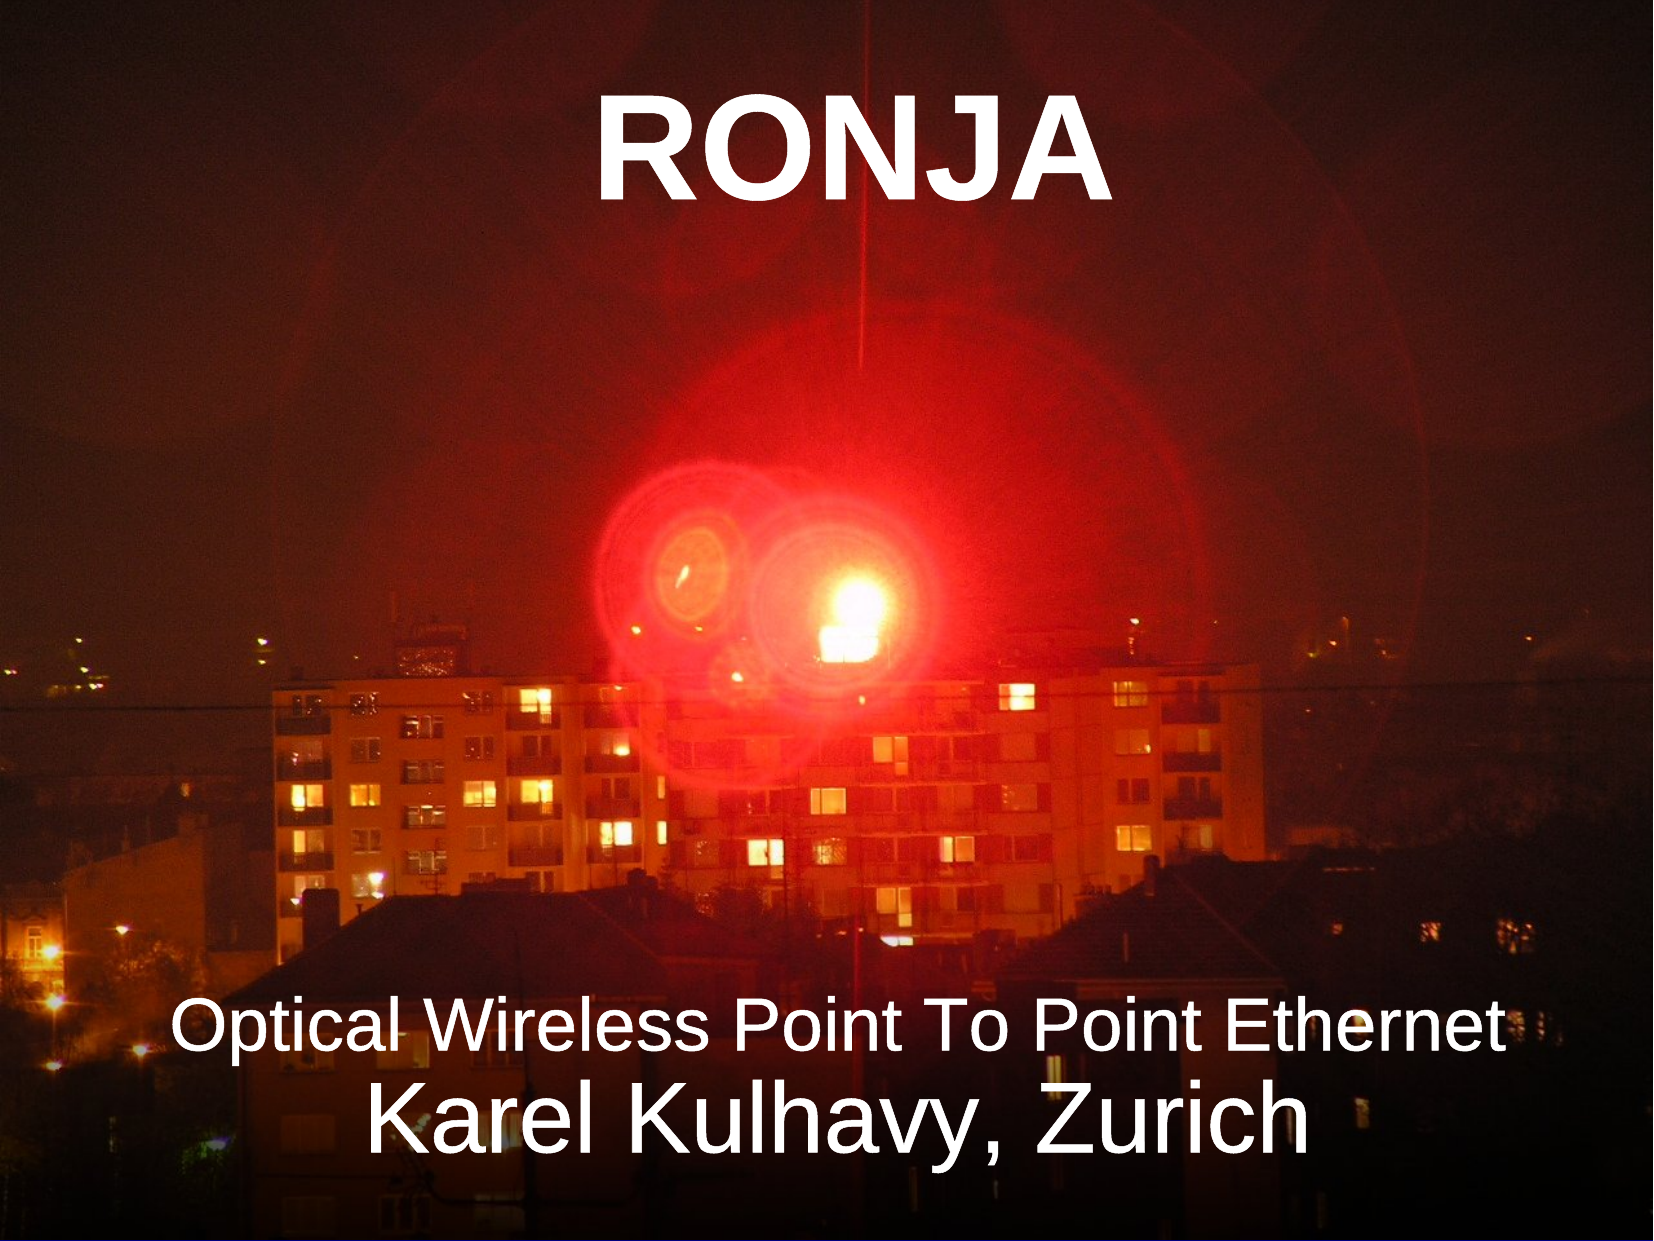

# RONJA
Optical Wireless Point To Point Ethernet
Karel Kulhavy, Zurich